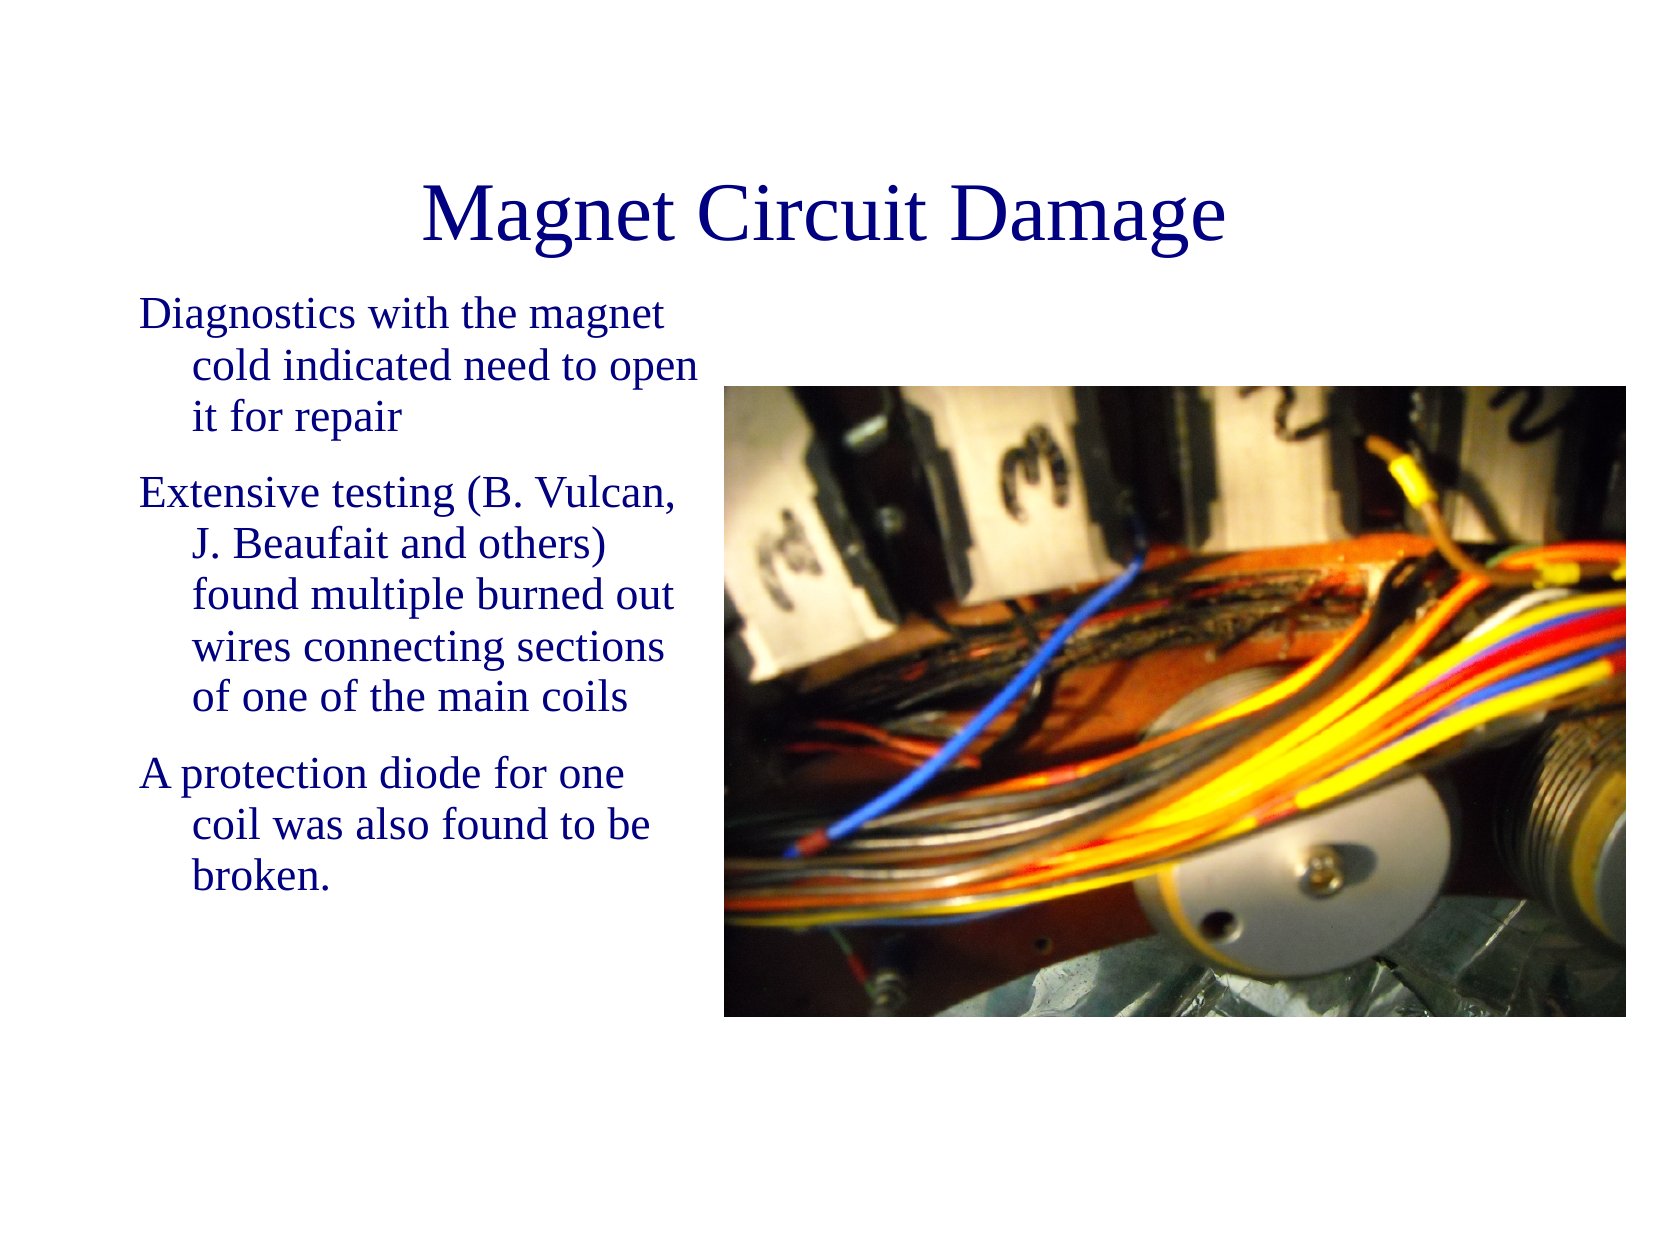

# Magnet Circuit Damage
Diagnostics with the magnet cold indicated need to open it for repair
Extensive testing (B. Vulcan, J. Beaufait and others) found multiple burned out wires connecting sections of one of the main coils
A protection diode for one coil was also found to be broken.